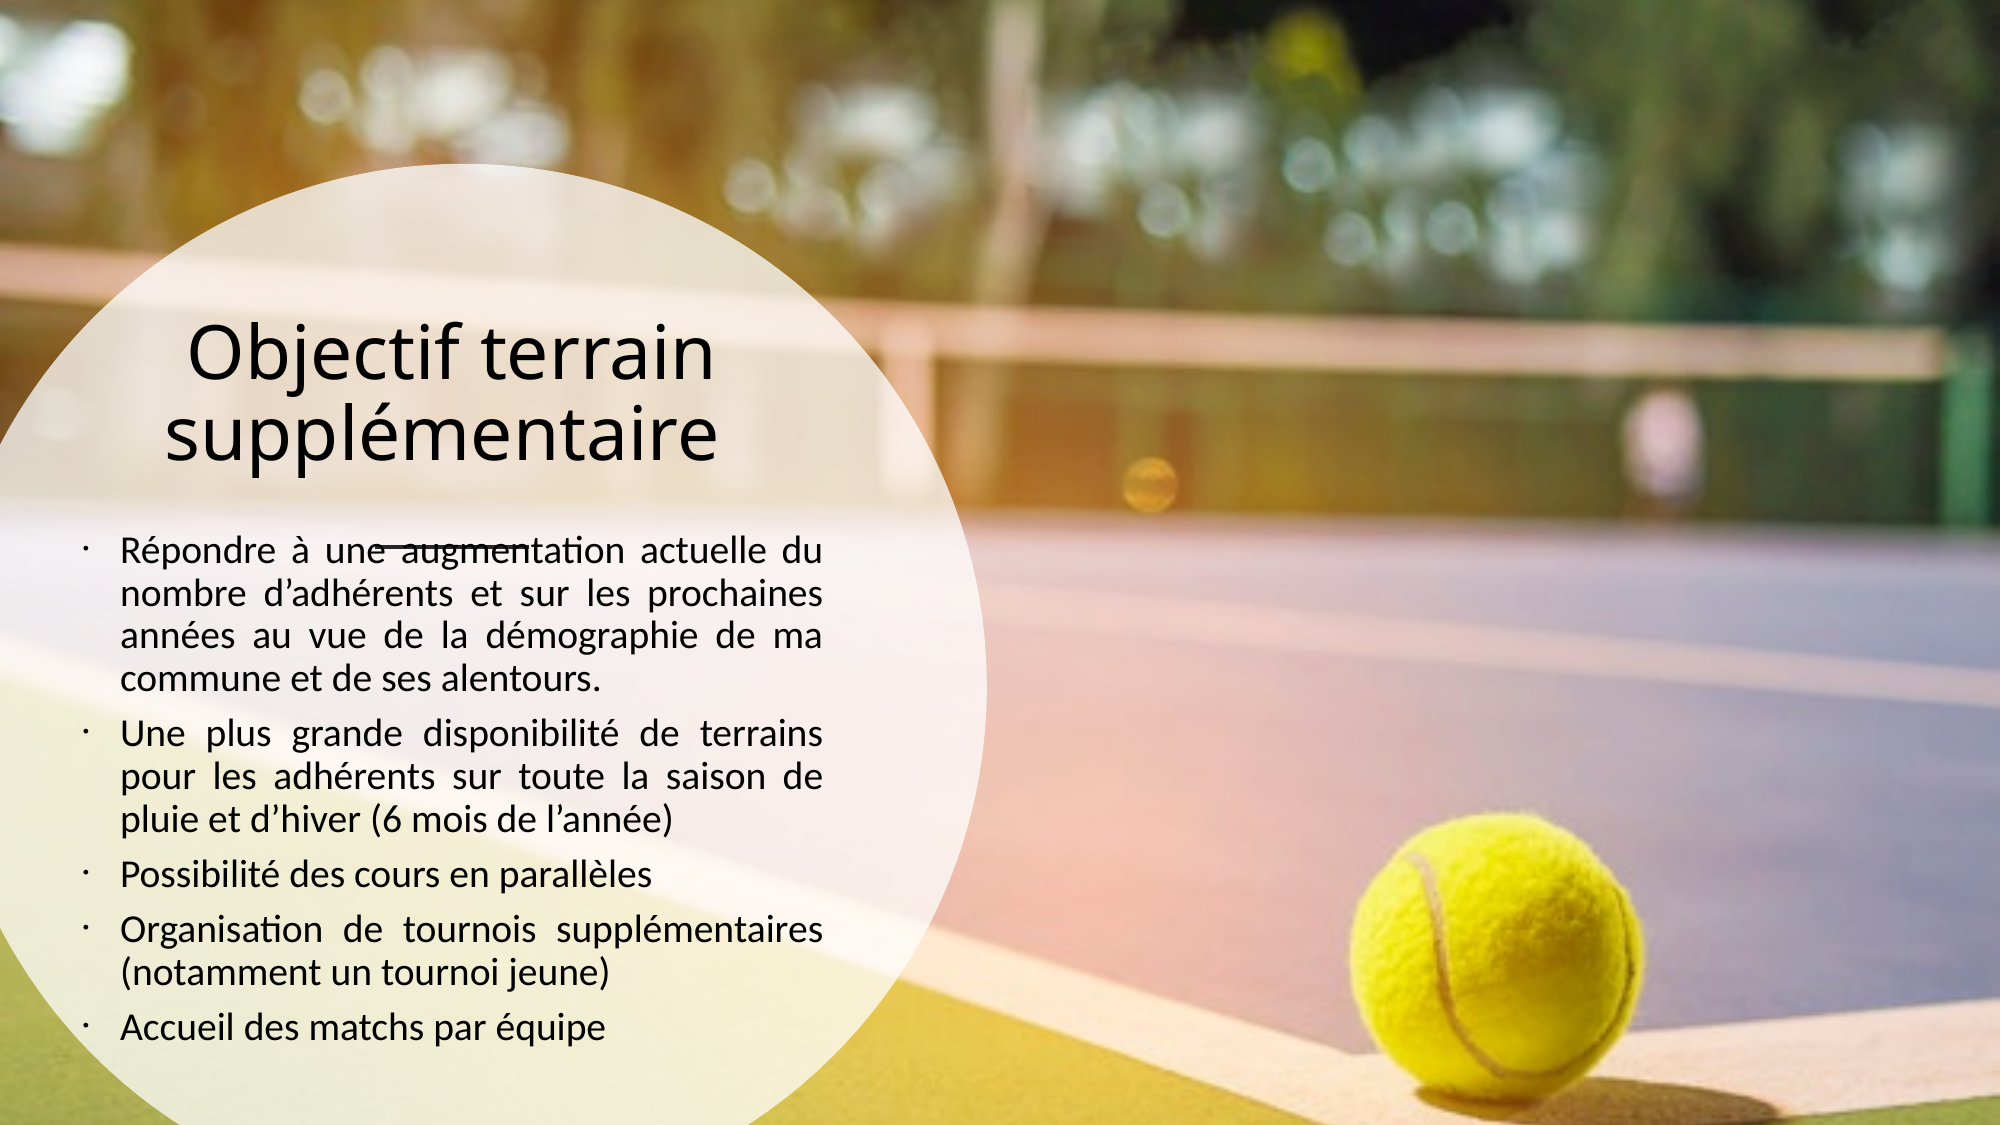

# Objectif terrain supplémentaire
Répondre à une augmentation actuelle du nombre d’adhérents et sur les prochaines années au vue de la démographie de ma commune et de ses alentours.
Une plus grande disponibilité de terrains pour les adhérents sur toute la saison de pluie et d’hiver (6 mois de l’année)
Possibilité des cours en parallèles
Organisation de tournois supplémentaires (notamment un tournoi jeune)
Accueil des matchs par équipe